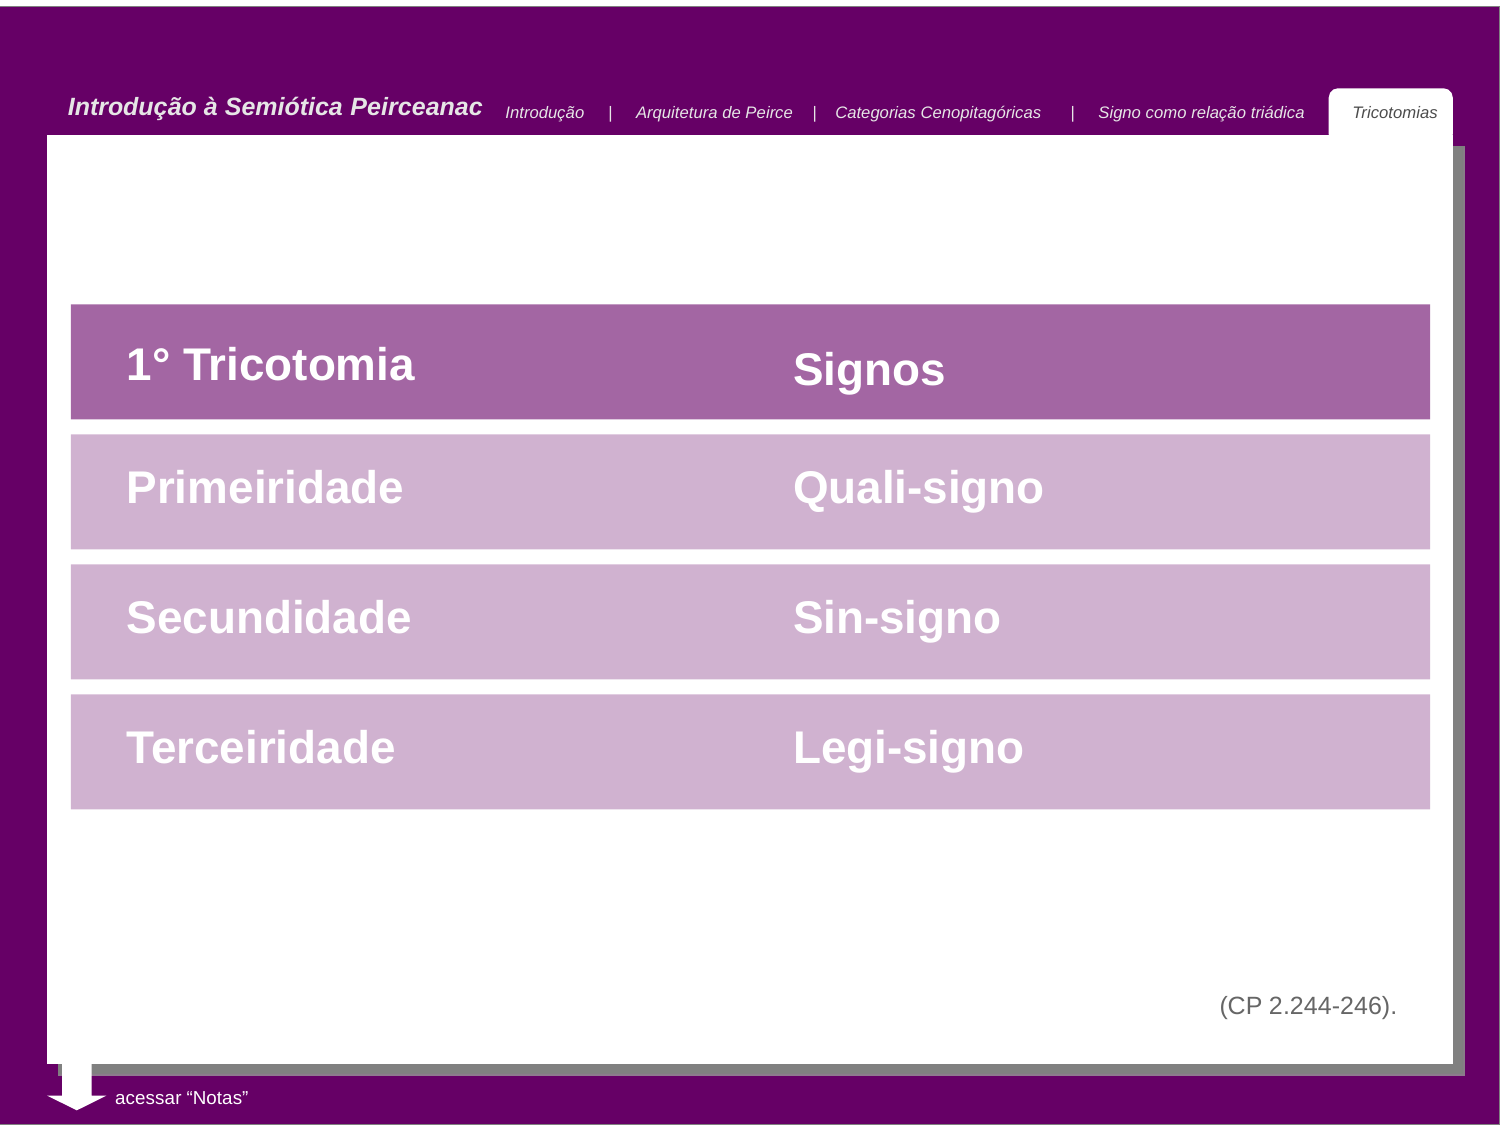

1° Tricotomia
Signos
Quali-signo
Primeiridade
Sin-signo
Secundidade
Legi-signo
Terceiridade
(CP 2.244-246).
acessar “Notas”